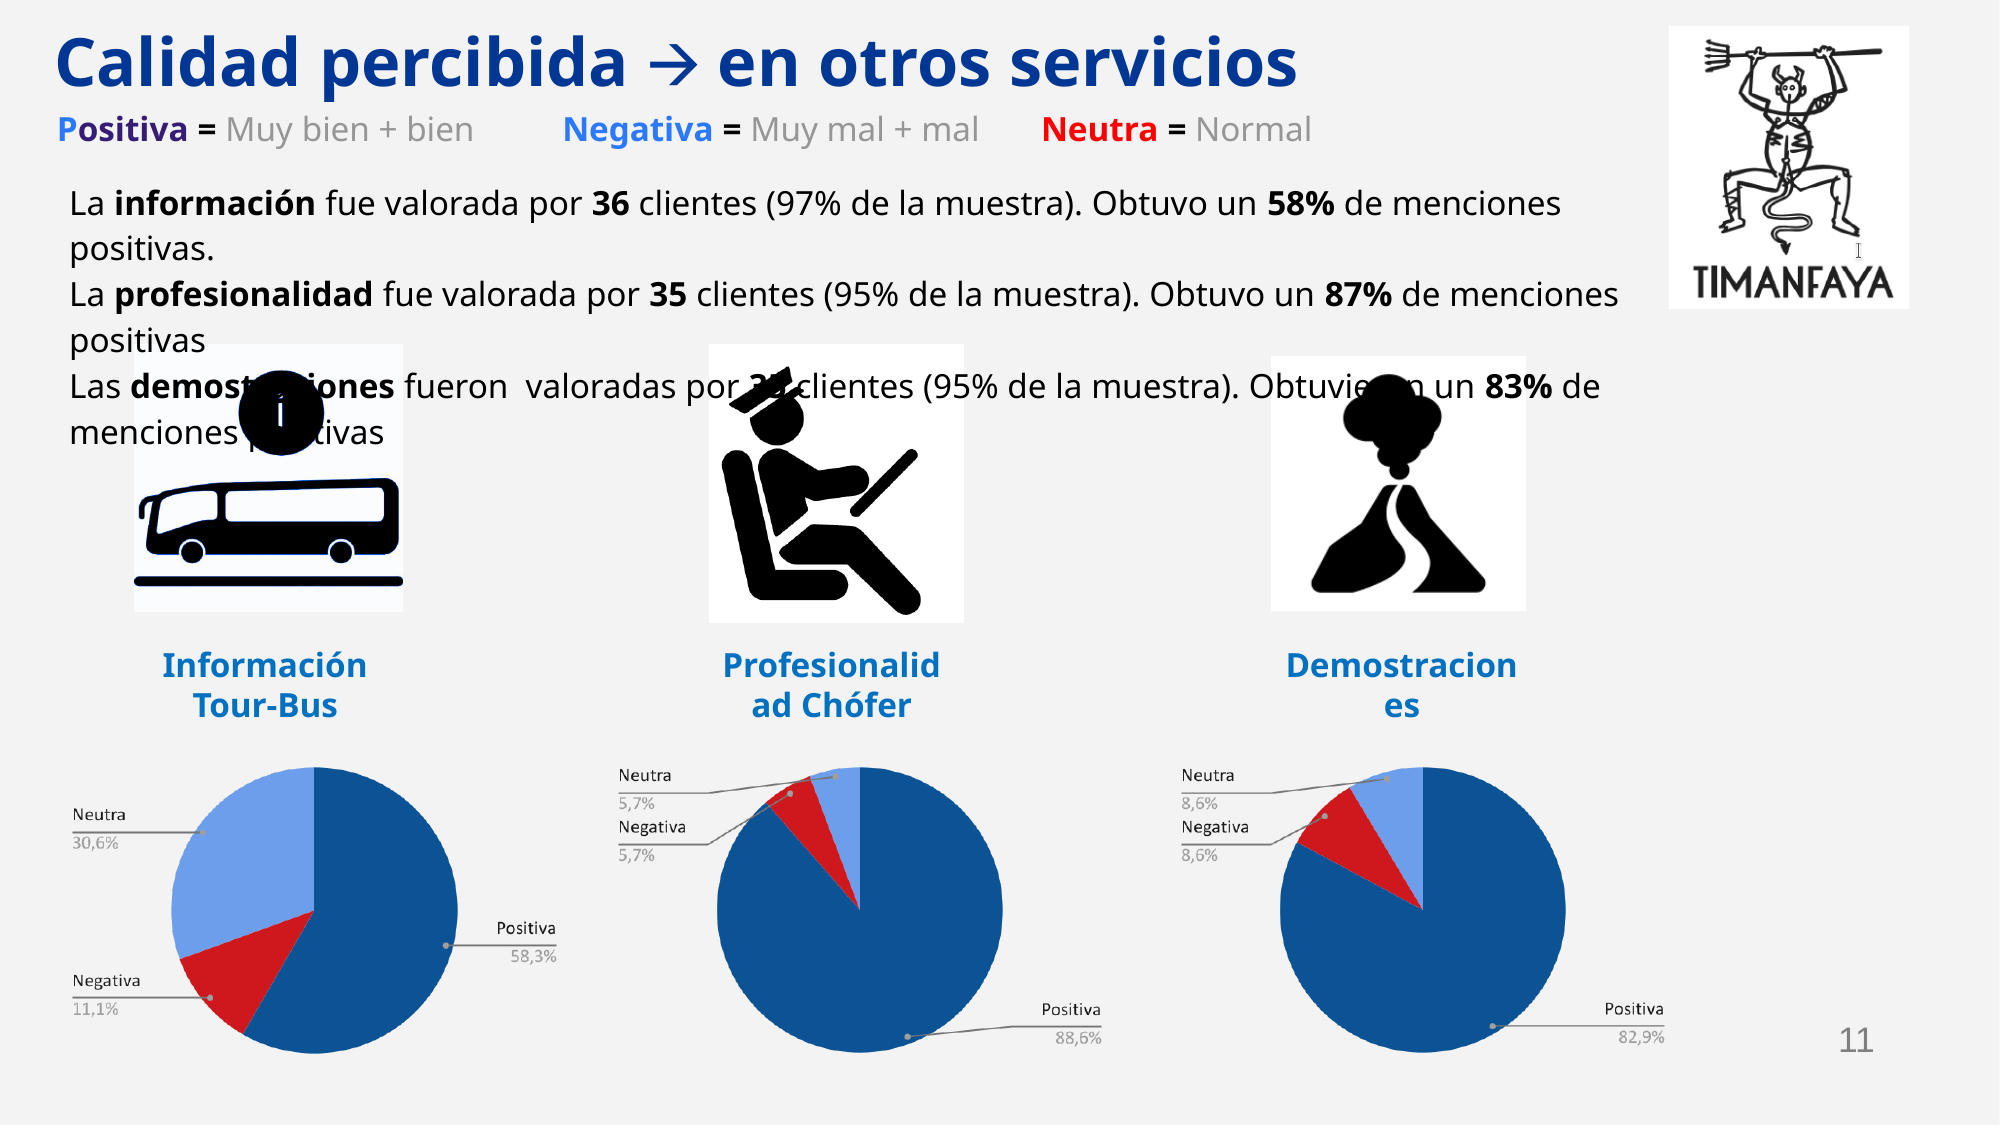

Calidad percibida 🡪 en otros servicios
Positiva = Muy bien + bien Negativa = Muy mal + mal Neutra = Normal
La información fue valorada por 36 clientes (97% de la muestra). Obtuvo un 58% de menciones positivas.
La profesionalidad fue valorada por 35 clientes (95% de la muestra). Obtuvo un 87% de menciones positivas
Las demostraciones fueron valoradas por 35 clientes (95% de la muestra). Obtuvieron un 83% de menciones positivas
Información Tour-Bus
Profesionalidad Chófer
Demostraciones